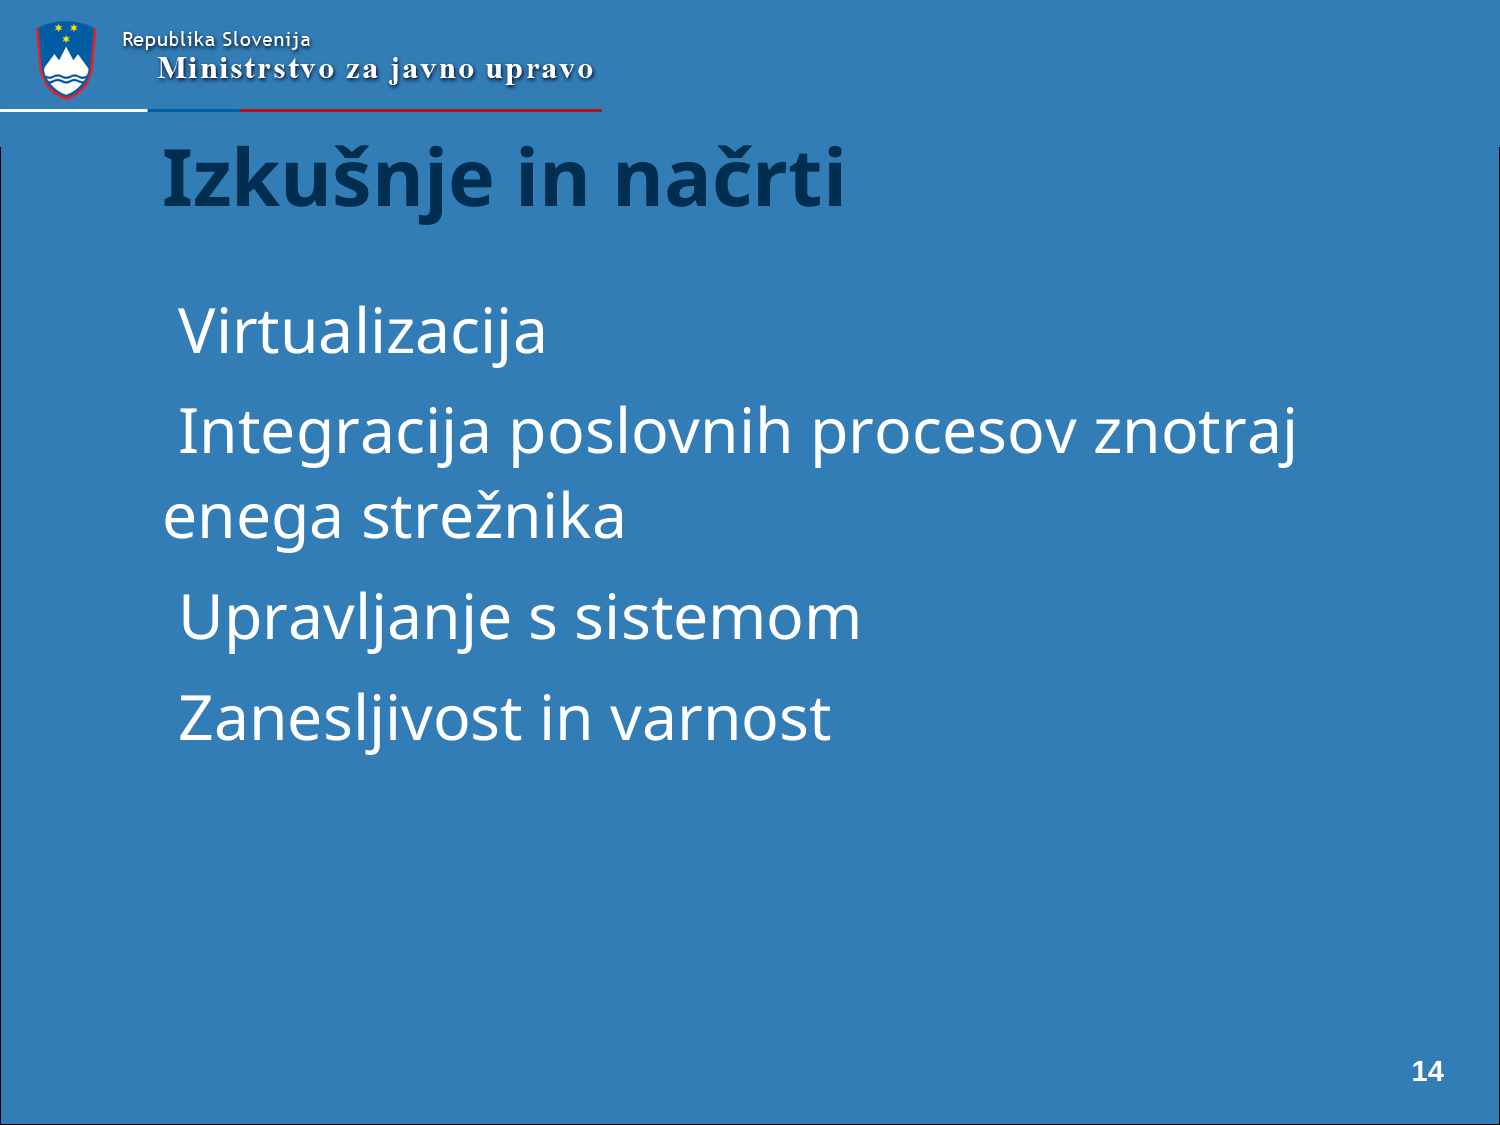

# Izkušnje in načrti
 Virtualizacija
 Integracija poslovnih procesov znotraj enega strežnika
 Upravljanje s sistemom
 Zanesljivost in varnost
14